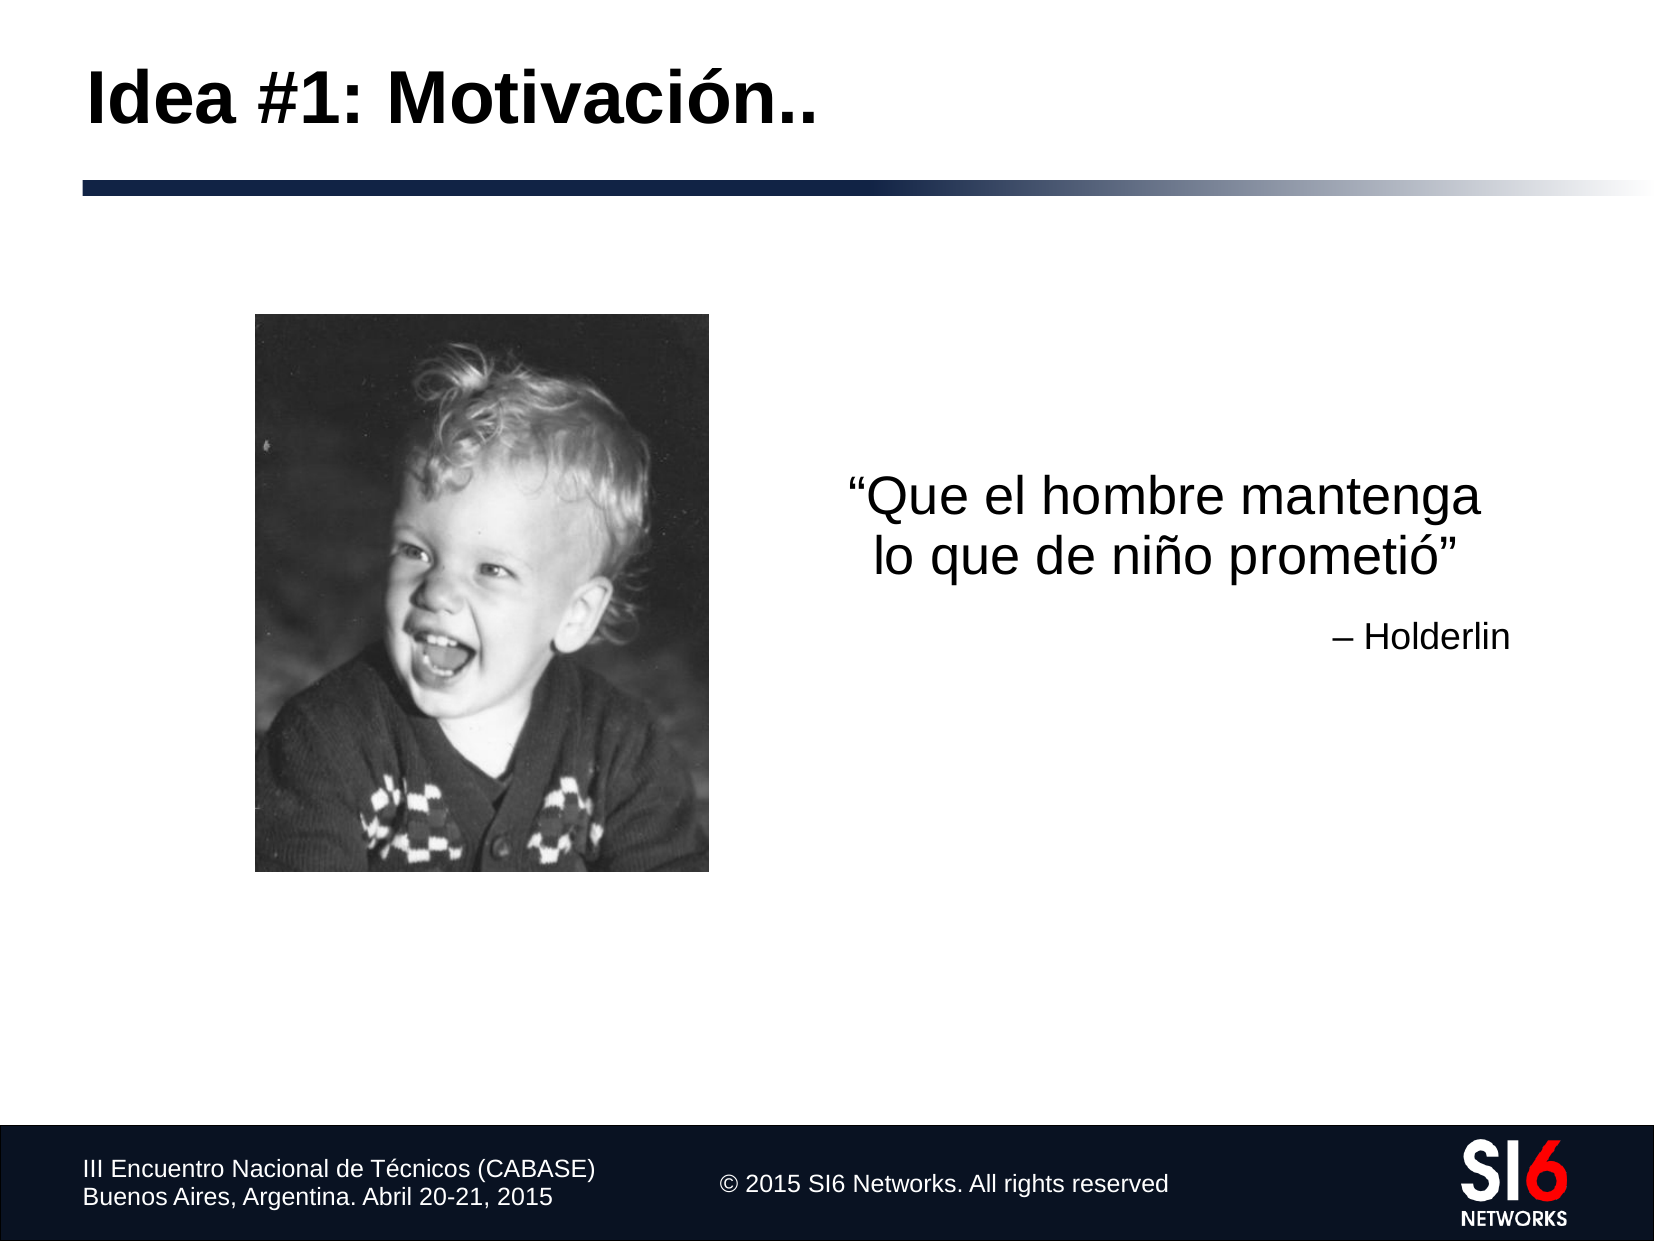

# Idea #1: Motivación..
“Que el hombre mantenga lo que de niño prometió”
– Holderlin